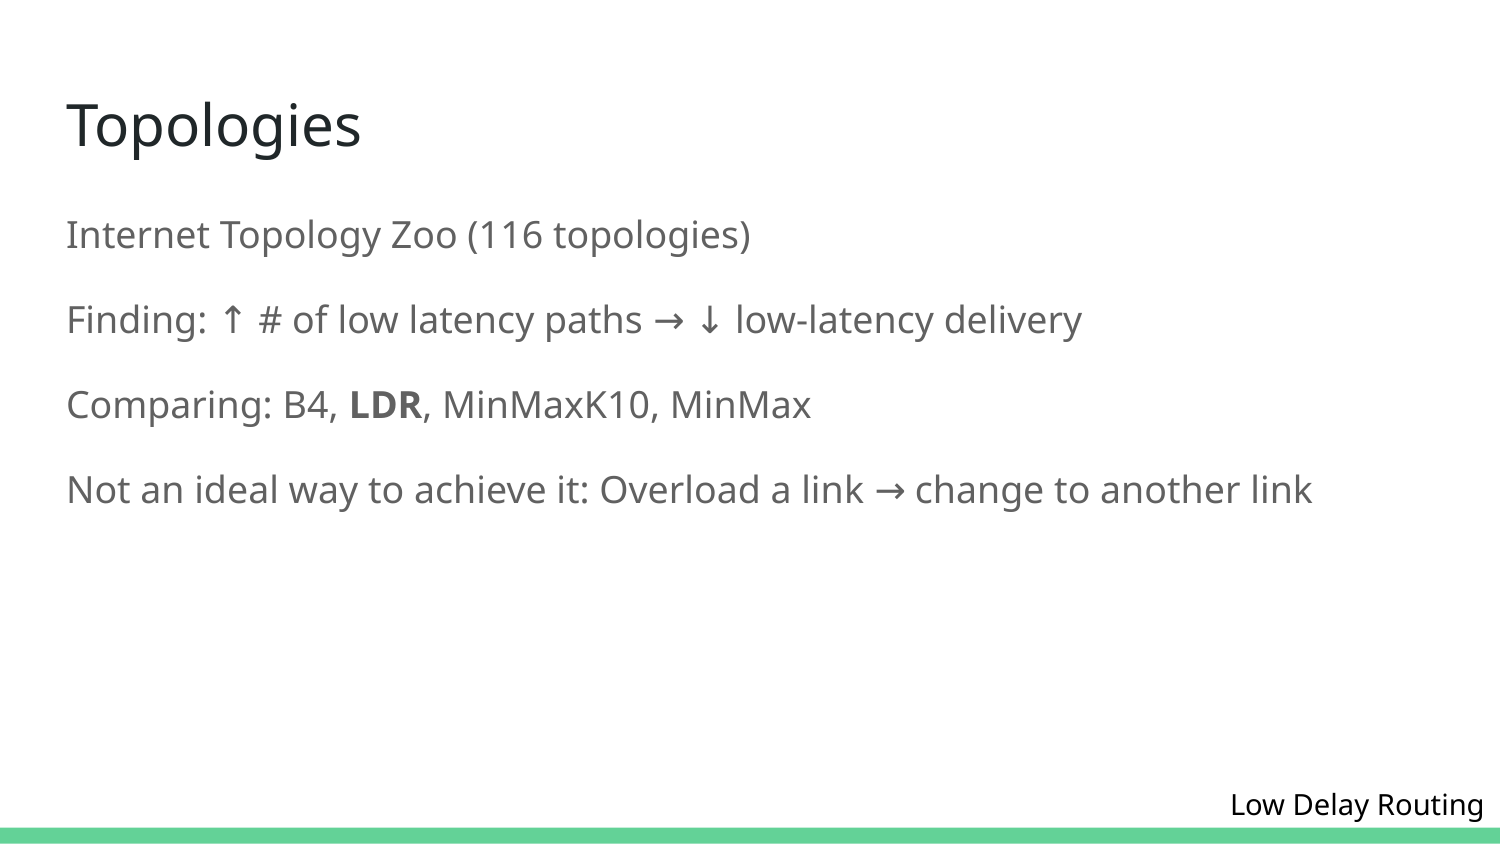

# Topologies
Internet Topology Zoo (116 topologies)
Finding: ↑ # of low latency paths → ↓ low-latency delivery
Comparing: B4, LDR, MinMaxK10, MinMax
Not an ideal way to achieve it: Overload a link → change to another link
Low Delay Routing